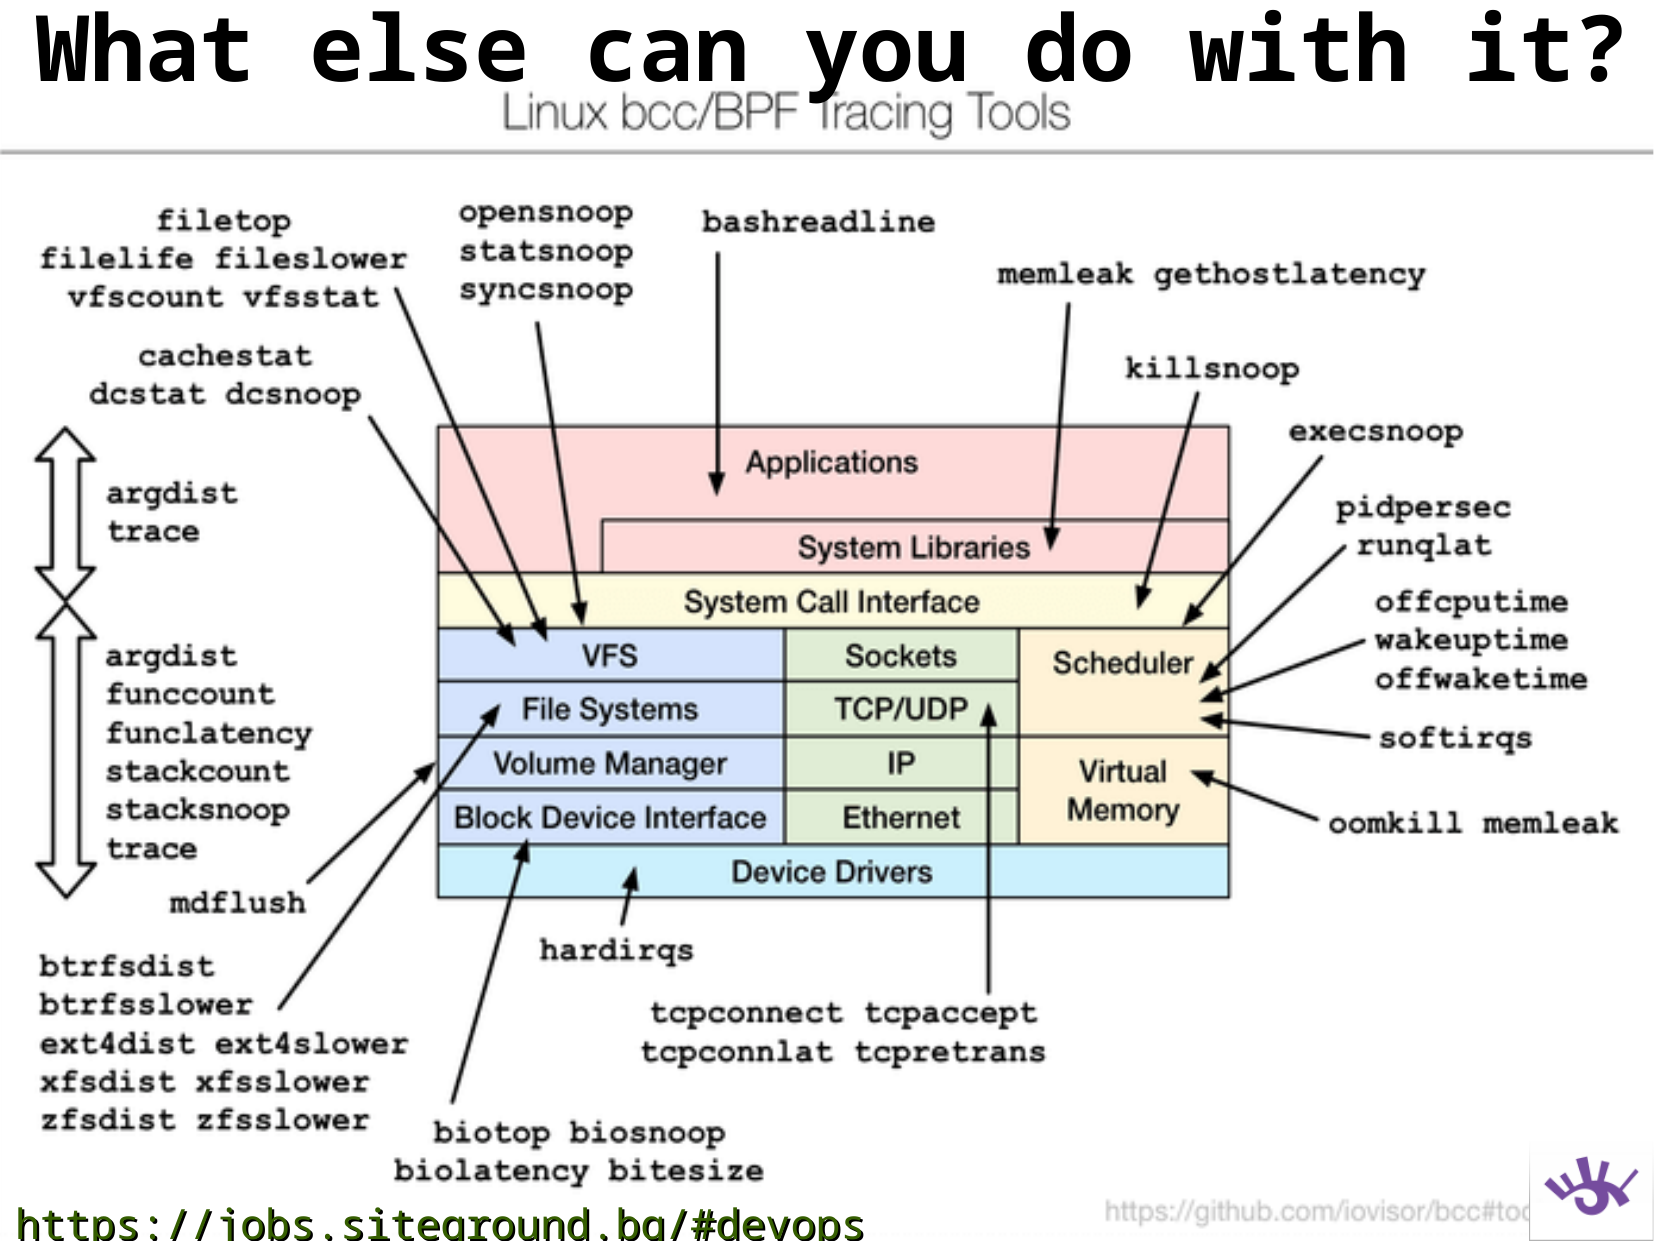

# What else can you do with it?
https://jobs.siteground.bg/#devops